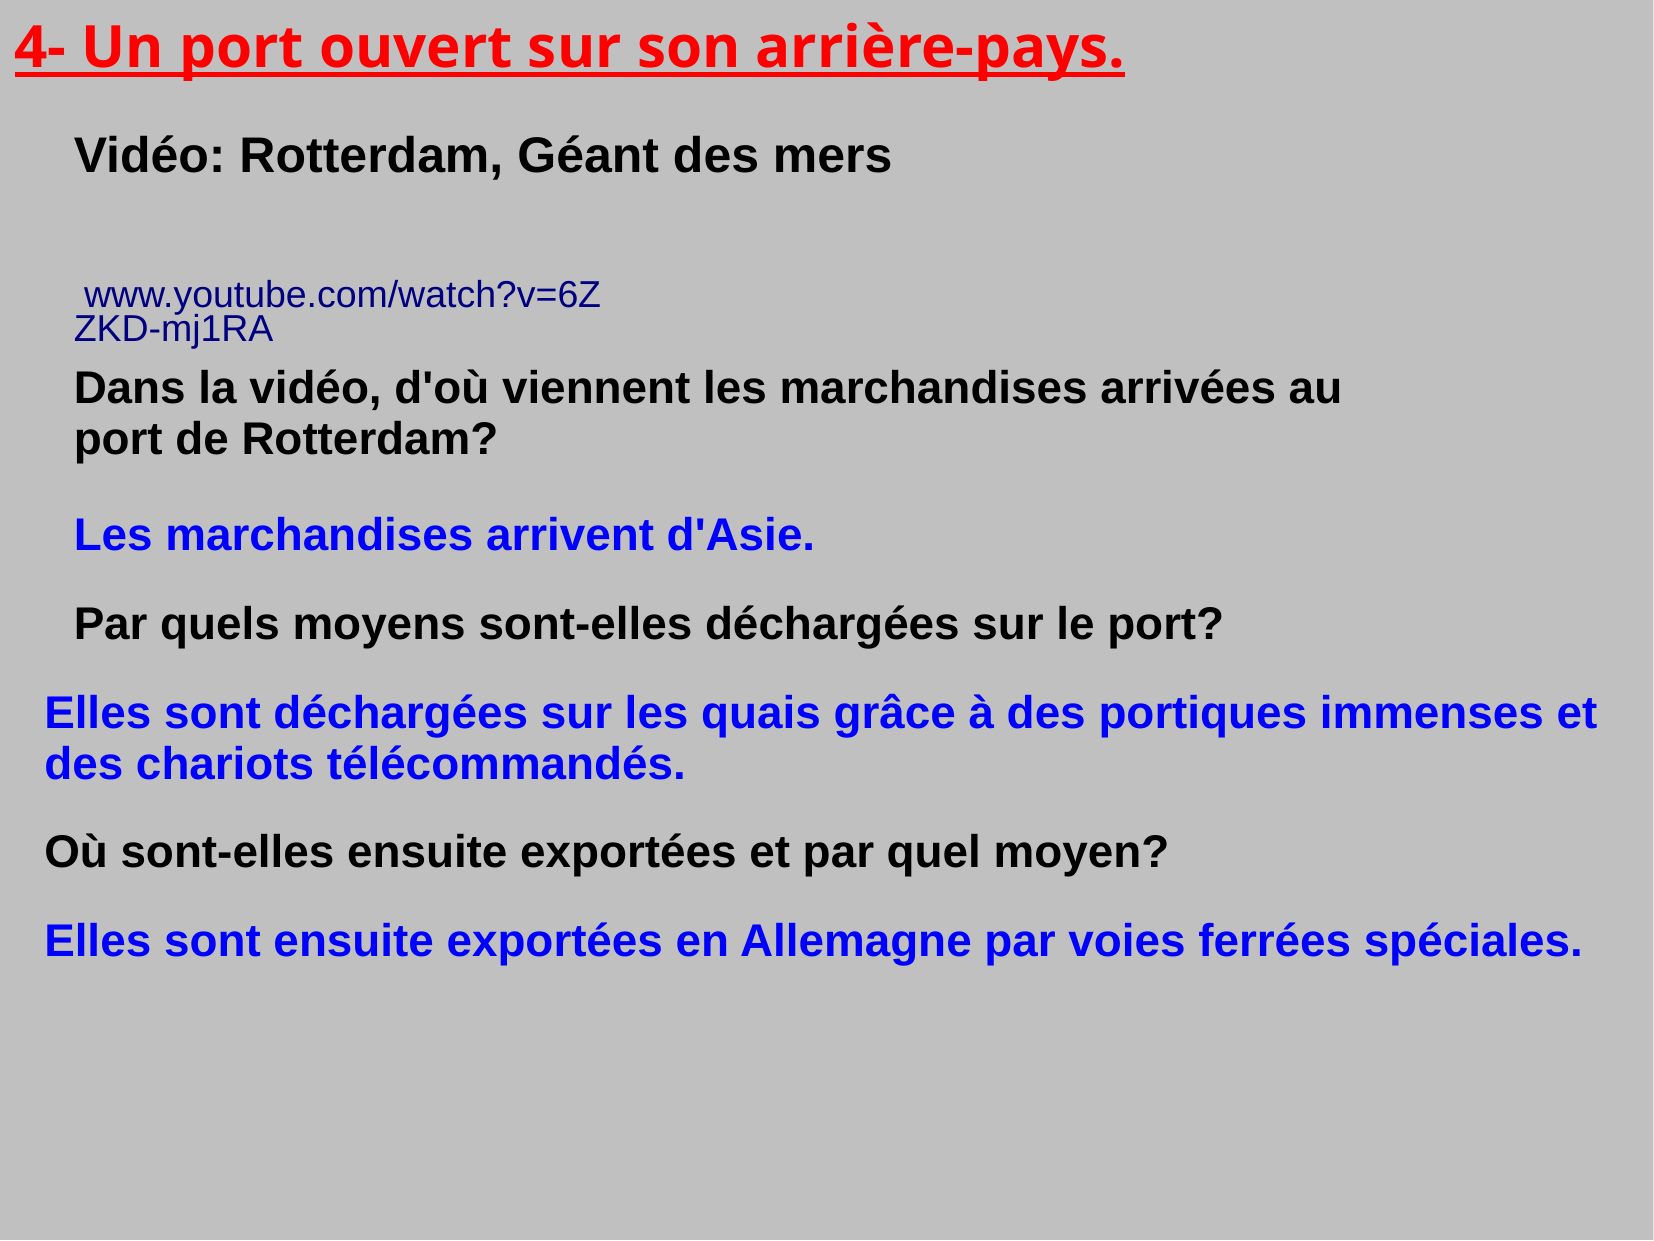

4- Un port ouvert sur son arrière-pays.
Vidéo: Rotterdam, Géant des mers
 www.youtube.com/watch?v=6ZZKD-mj1RA
Dans la vidéo, d'où viennent les marchandises arrivées au port de Rotterdam?
Les marchandises arrivent d'Asie.
Par quels moyens sont-elles déchargées sur le port?
Elles sont déchargées sur les quais grâce à des portiques immenses et des chariots télécommandés.
Où sont-elles ensuite exportées et par quel moyen?
Elles sont ensuite exportées en Allemagne par voies ferrées spéciales.